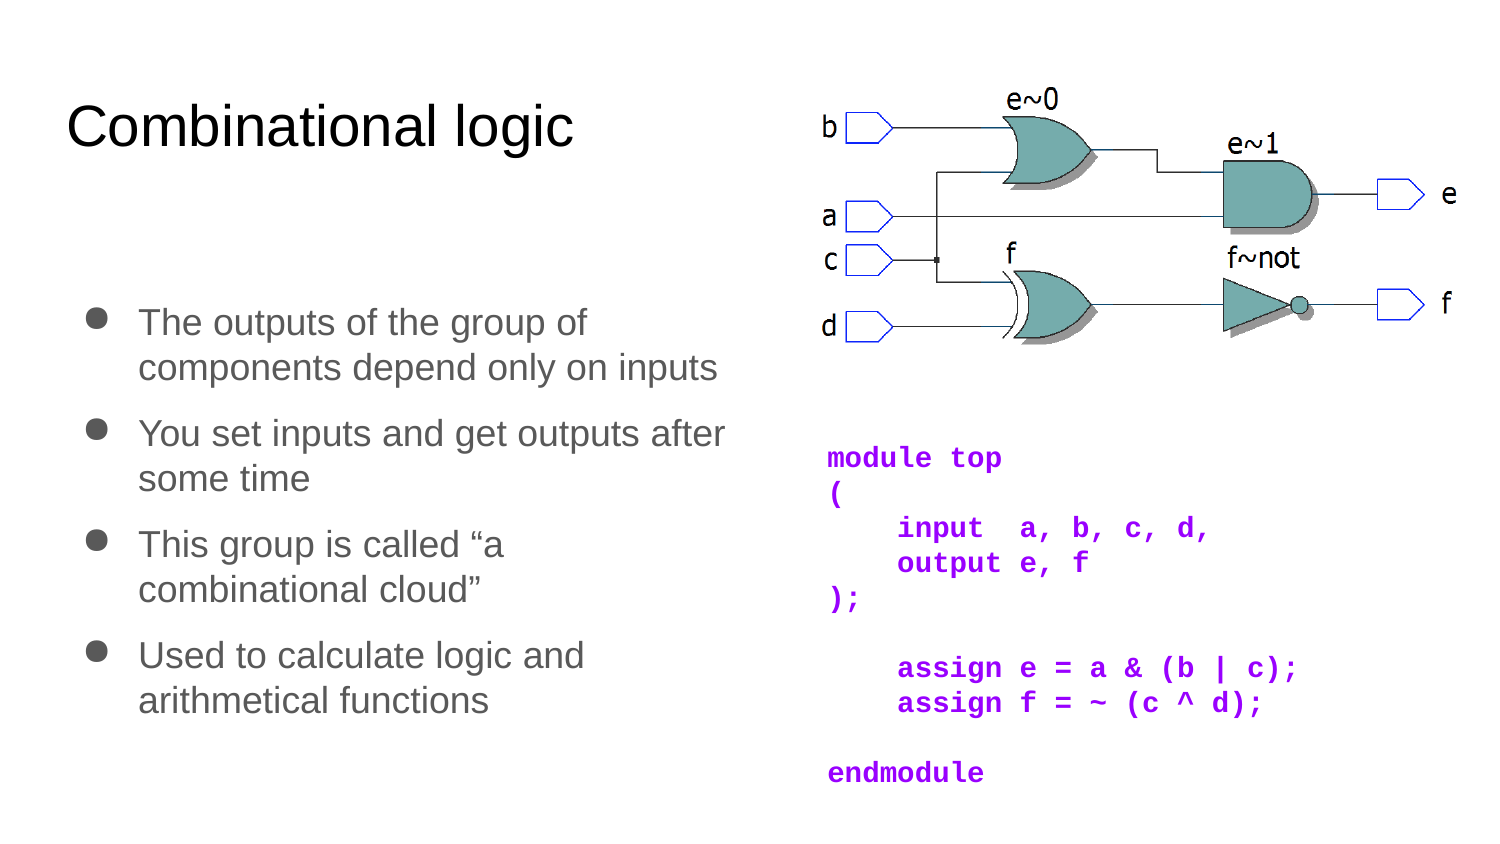

# Combinational logic
The outputs of the group of components depend only on inputs
You set inputs and get outputs after some time
This group is called “a combinational cloud”
Used to calculate logic and arithmetical functions
module top
(
 input a, b, c, d,
 output e, f
);
 assign e = a & (b | c);
 assign f = ~ (c ^ d);
endmodule